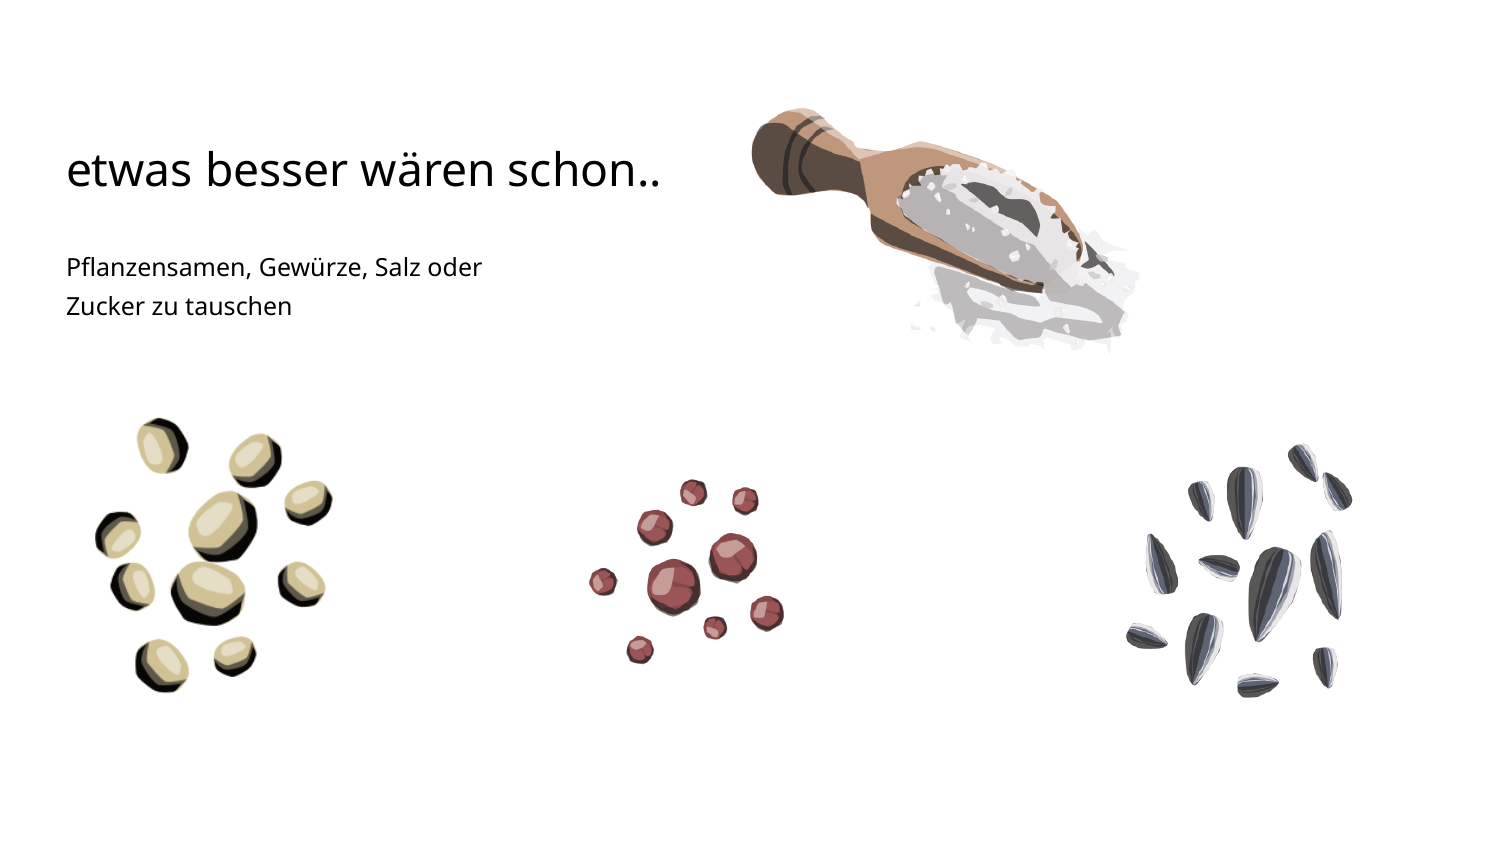

# etwas besser wären schon..
Pflanzensamen, Gewürze, Salz oder Zucker zu tauschen